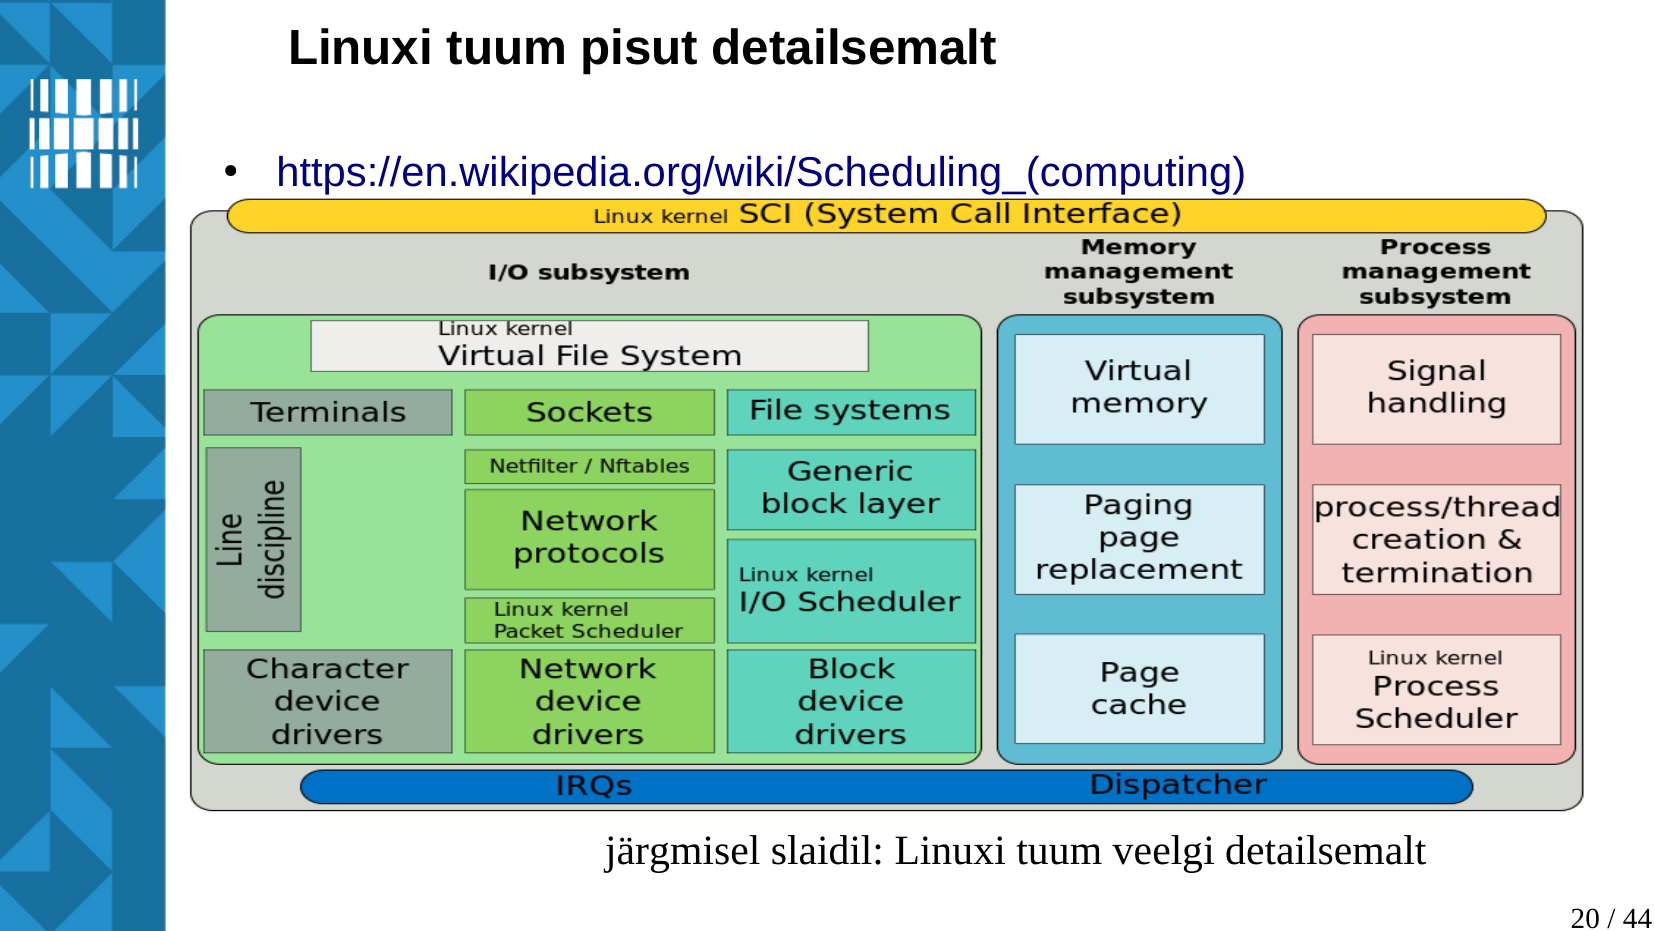

# Linuxi tuum pisut detailsemalt
https://en.wikipedia.org/wiki/Scheduling_(computing)
järgmisel slaidil: Linuxi tuum veelgi detailsemalt
20